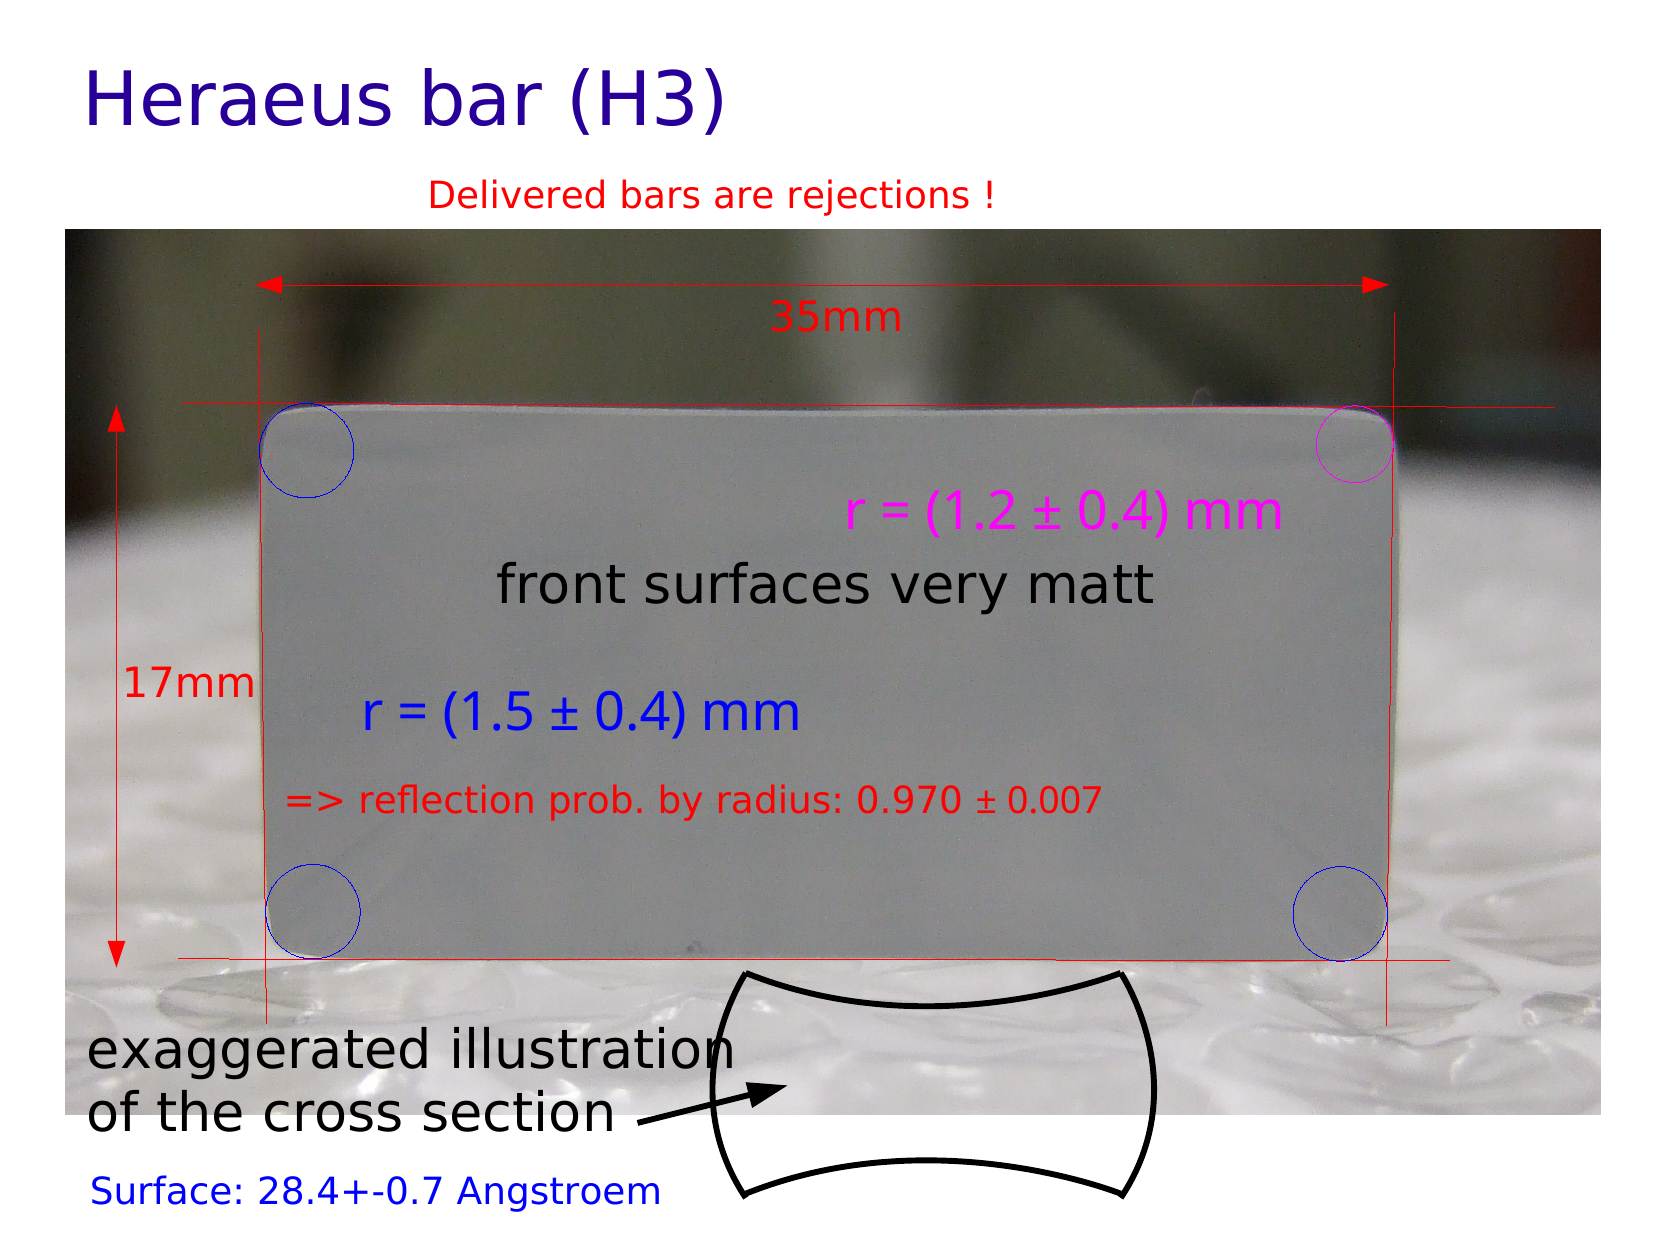

# Heraeus bar (H3)
Delivered bars are rejections !
35mm
r = (1.2 ± 0.4) mm
front surfaces very matt
17mm
r = (1.5 ± 0.4) mm
=> reflection prob. by radius: 0.970 ± 0.007
exaggerated illustration
of the cross section
Surface: 28.4+-0.7 Angstroem